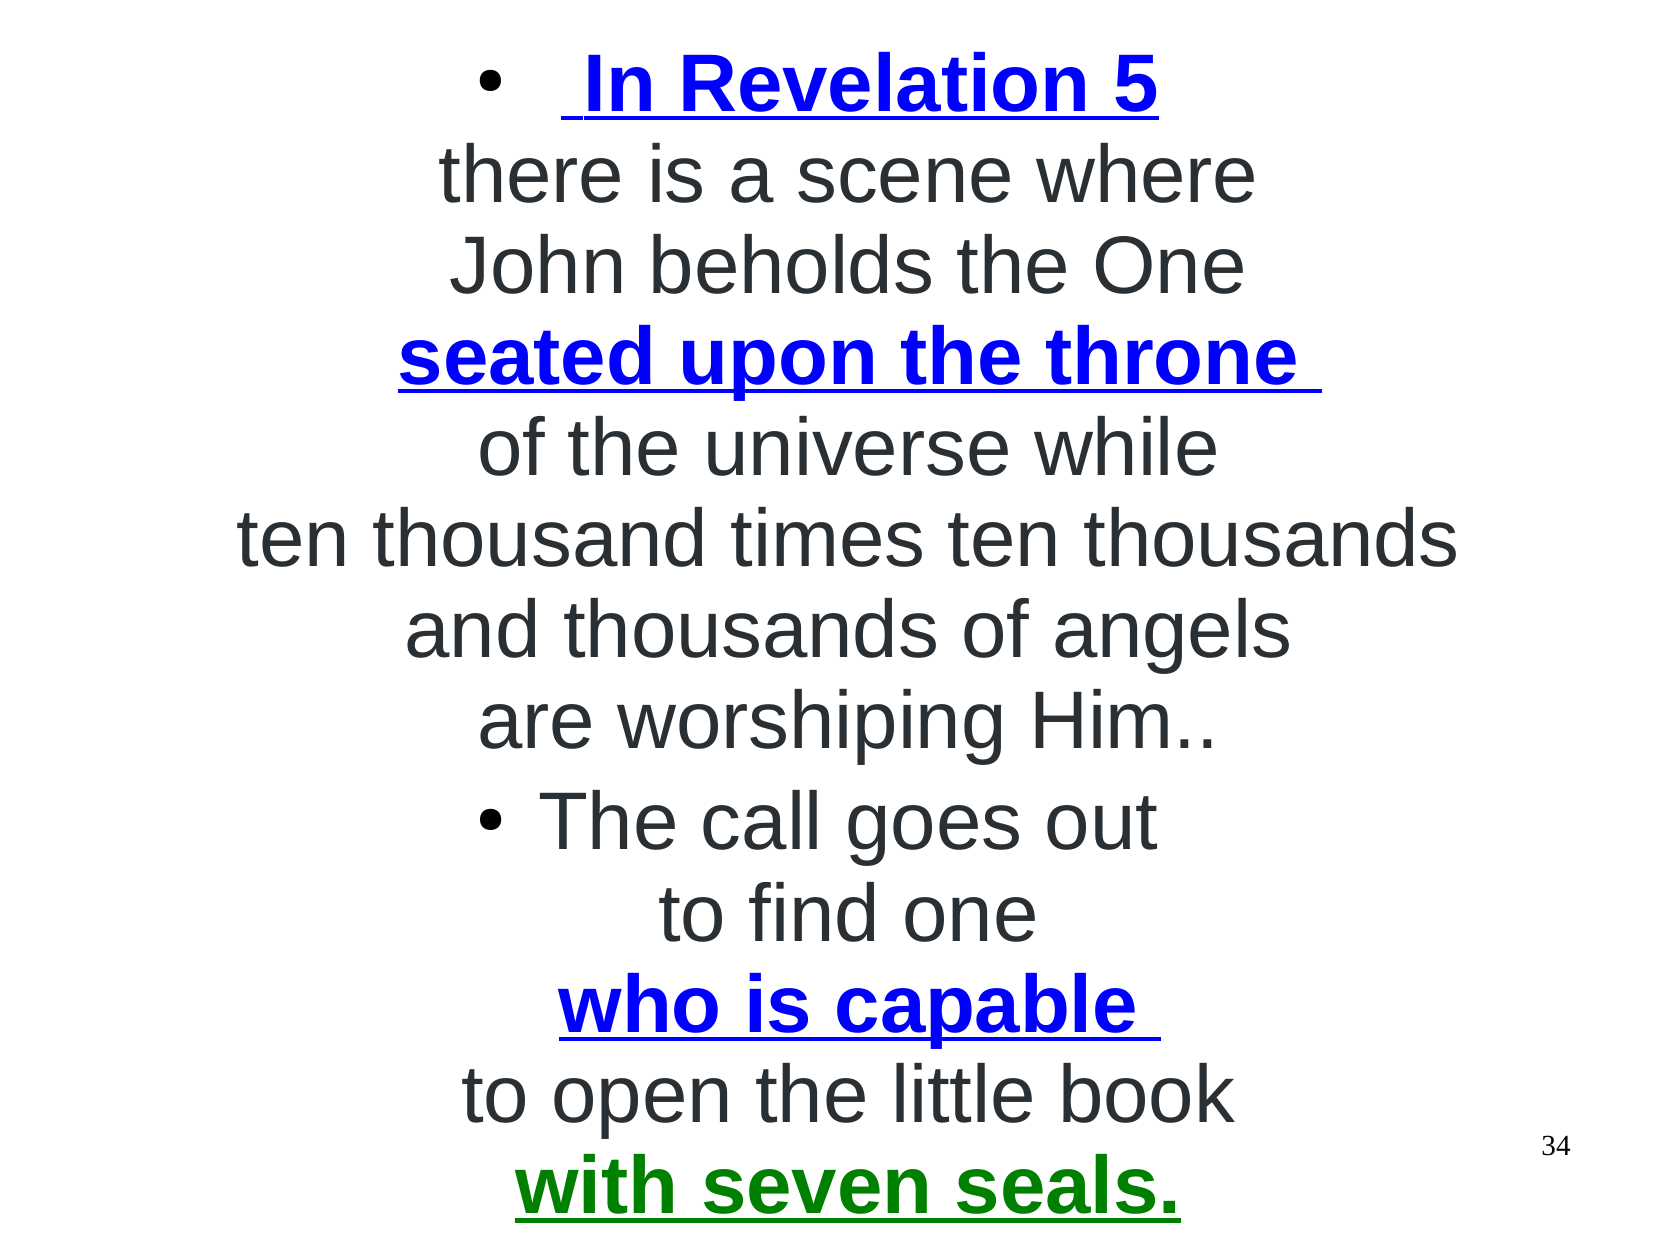

# In Revelation 5 there is a scene where John beholds the One seated upon the throne of the universe while ten thousand times ten thousands and thousands of angels are worshiping Him..
The call goes out
to find one
who is capable
to open the little book
with seven seals.
34